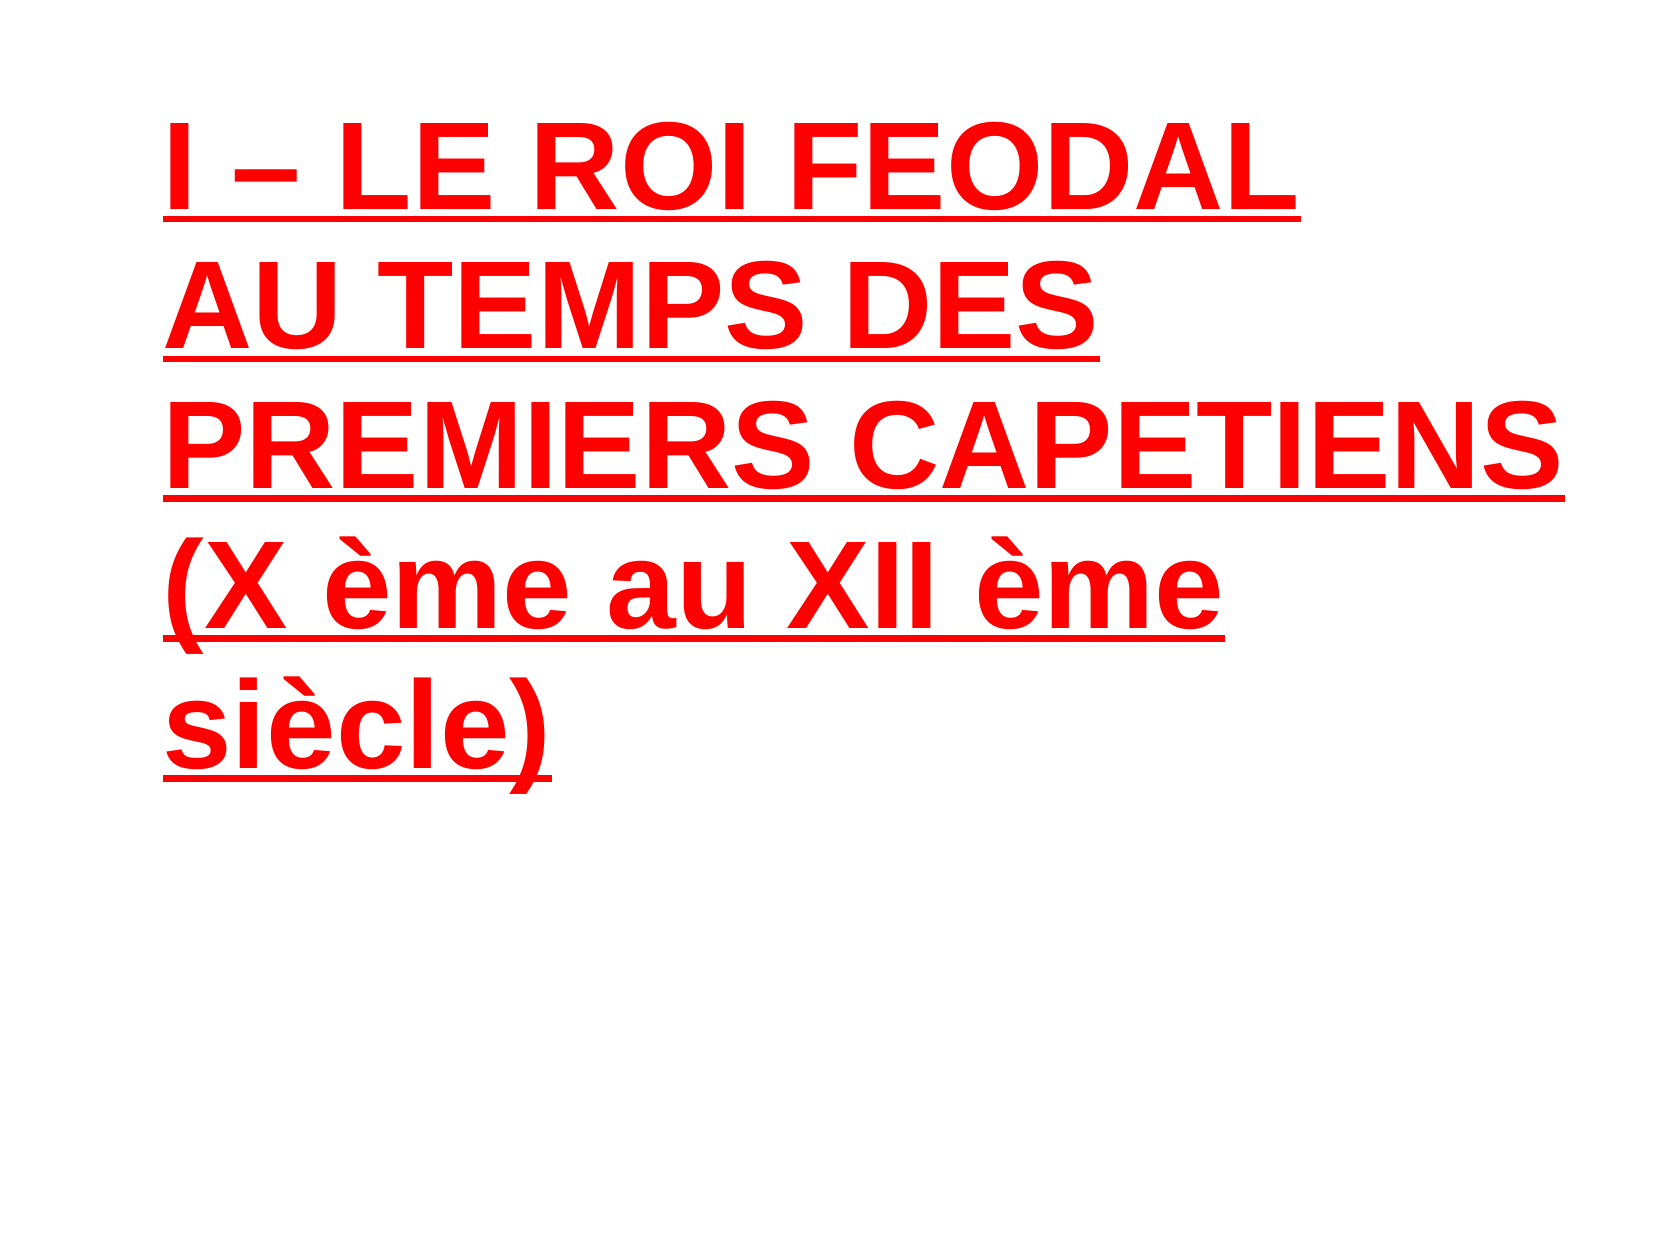

I – LE ROI FEODAL
AU TEMPS DES PREMIERS CAPETIENS
(X ème au XII ème siècle)